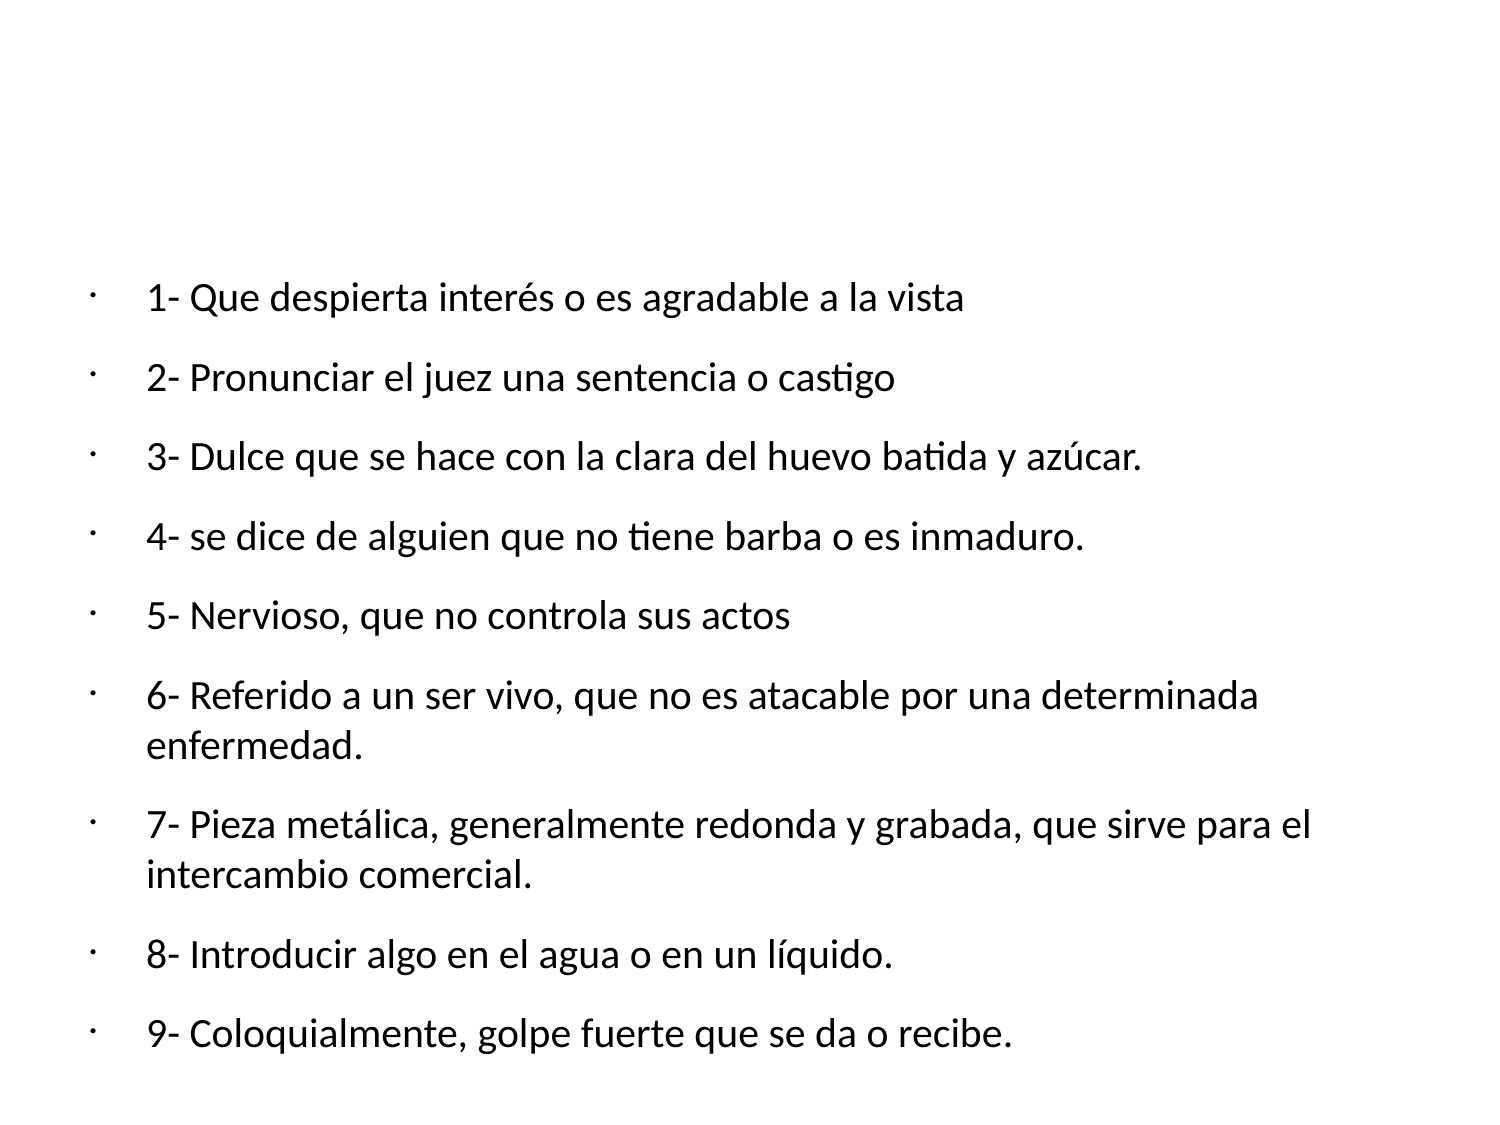

#
1- Que despierta interés o es agradable a la vista
2- Pronunciar el juez una sentencia o castigo
3- Dulce que se hace con la clara del huevo batida y azúcar.
4- se dice de alguien que no tiene barba o es inmaduro.
5- Nervioso, que no controla sus actos
6- Referido a un ser vivo, que no es atacable por una determinada enfermedad.
7- Pieza metálica, generalmente redonda y grabada, que sirve para el intercambio comercial.
8- Introducir algo en el agua o en un líquido.
9- Coloquialmente, golpe fuerte que se da o recibe.